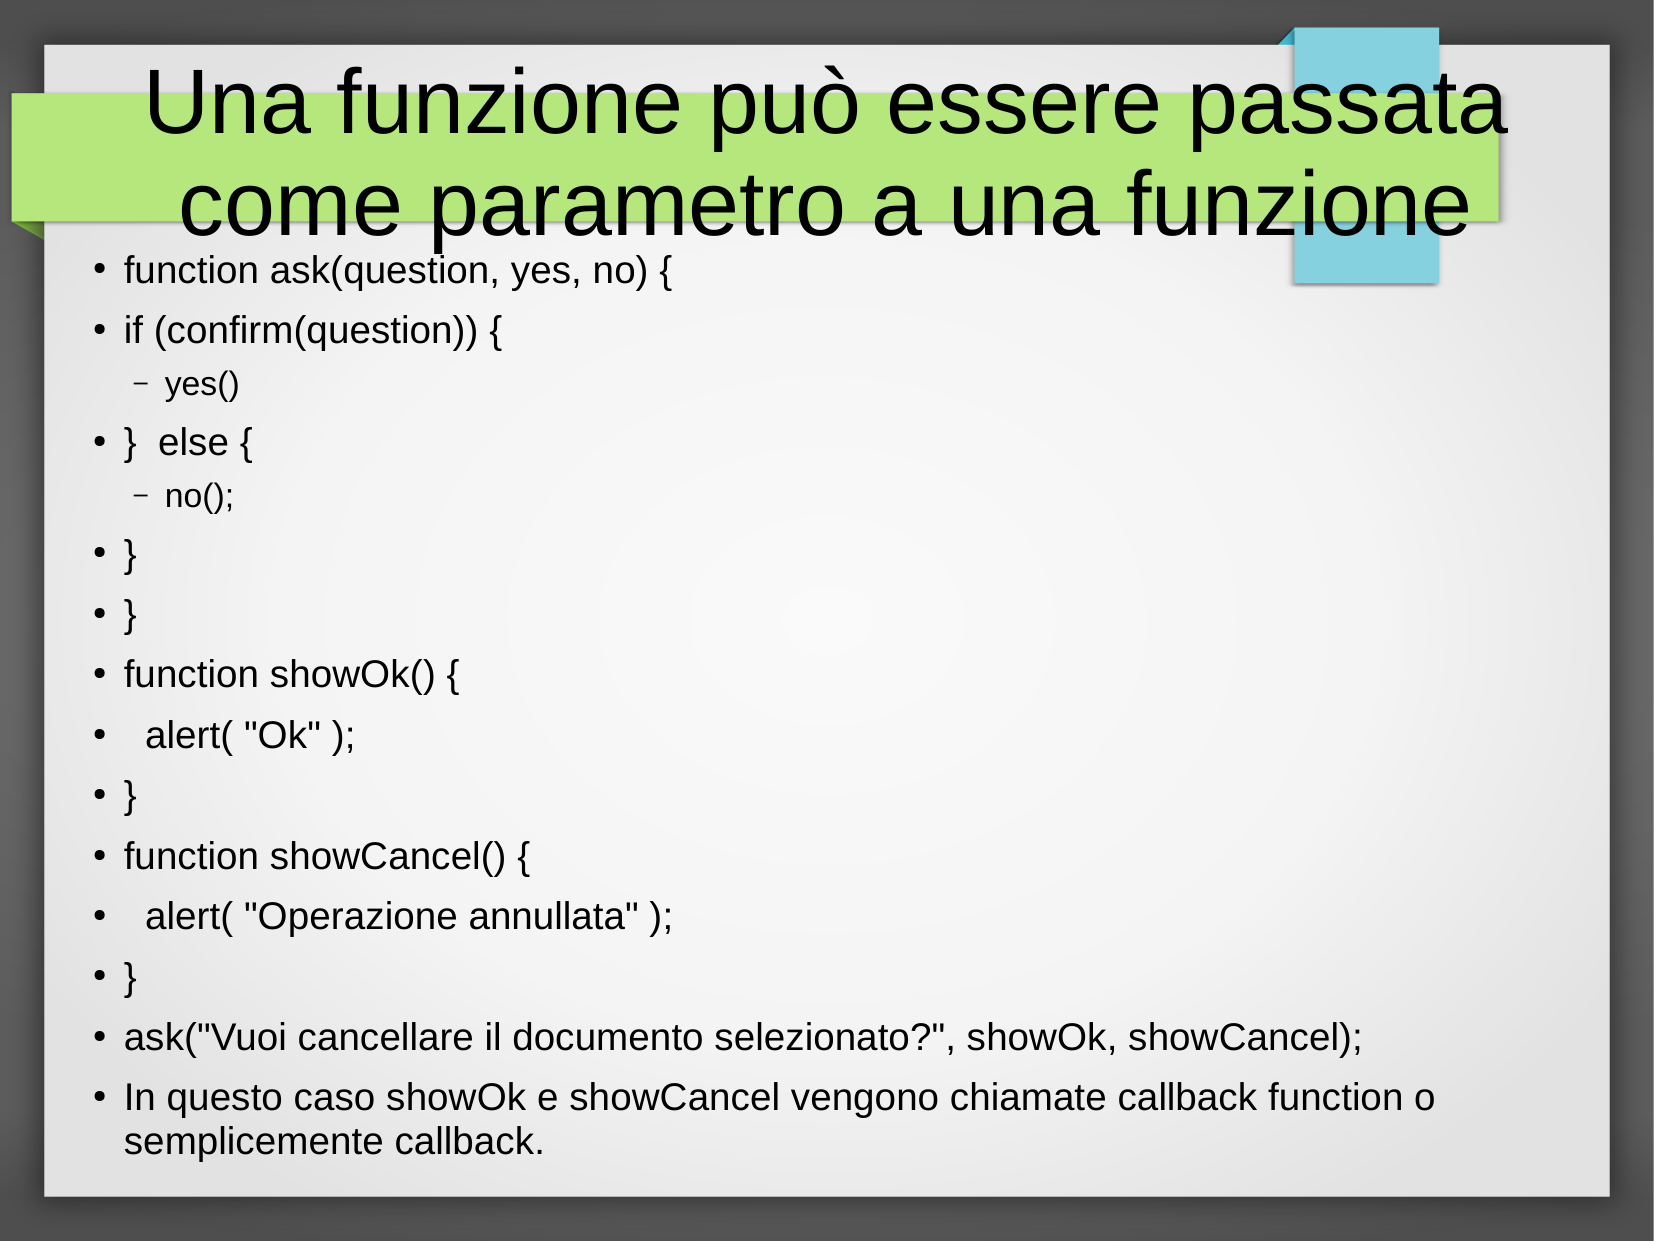

# Una funzione può essere passata come parametro a una funzione
function ask(question, yes, no) {
if (confirm(question)) {
yes()
} else {
no();
}
}
function showOk() {
 alert( "Ok" );
}
function showCancel() {
 alert( "Operazione annullata" );
}
ask("Vuoi cancellare il documento selezionato?", showOk, showCancel);
In questo caso showOk e showCancel vengono chiamate callback function o semplicemente callback.